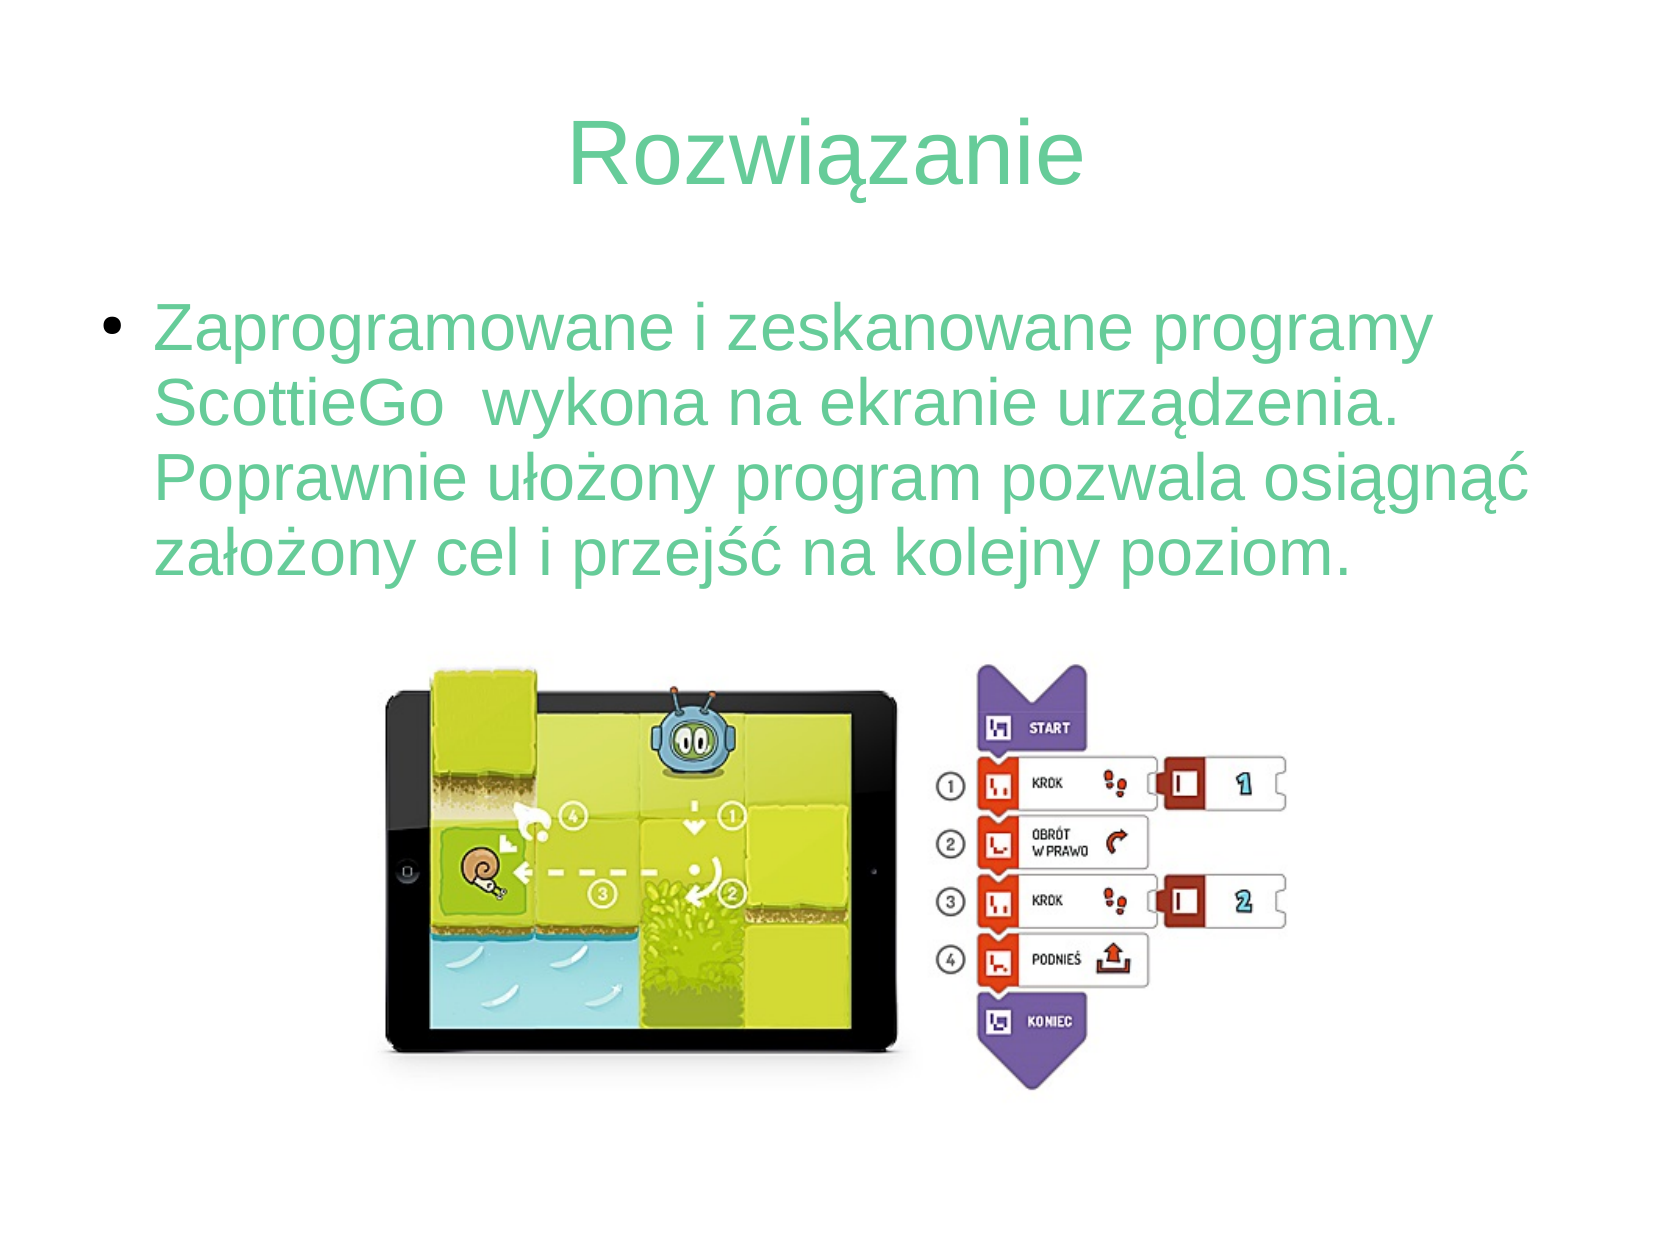

# Rozwiązanie
Zaprogramowane i zeskanowane programy ScottieGo wykona na ekranie urządzenia. Poprawnie ułożony program pozwala osiągnąć założony cel i przejść na kolejny poziom.